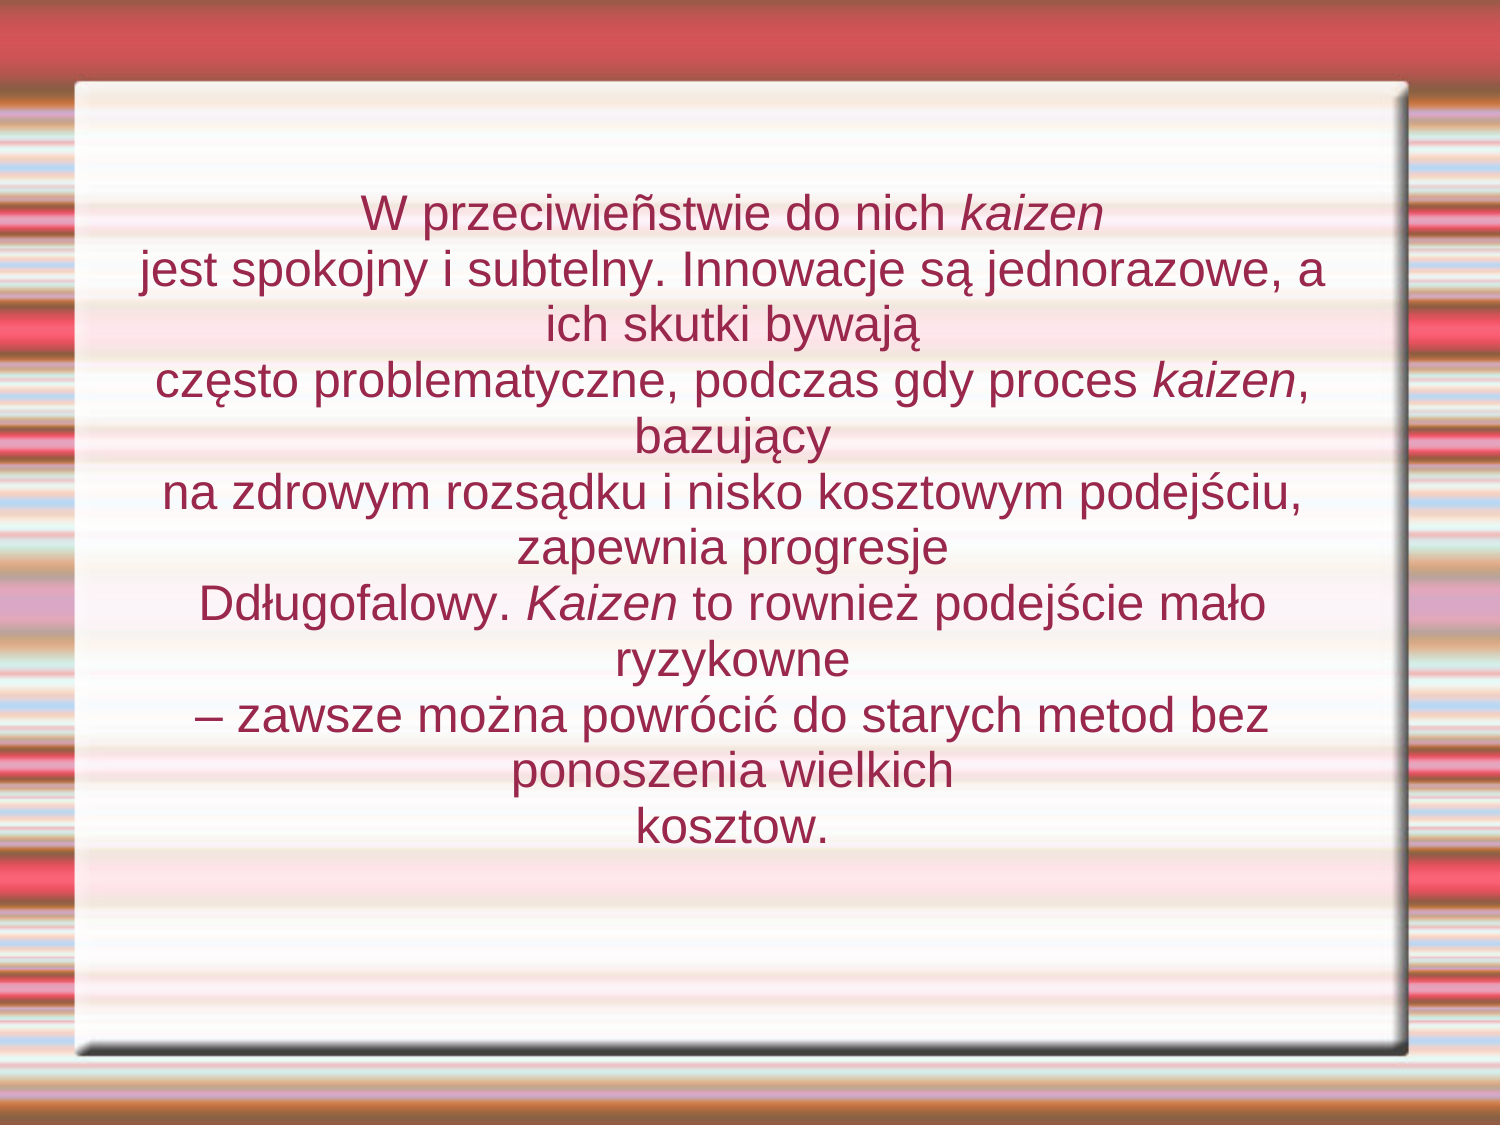

# W przeciwieñstwie do nich kaizen
jest spokojny i subtelny. Innowacje są jednorazowe, a ich skutki bywają
często problematyczne, podczas gdy proces kaizen, bazujący
na zdrowym rozsądku i nisko kosztowym podejściu, zapewnia progresje
Ddługofalowy. Kaizen to rownież podejście mało ryzykowne
– zawsze można powrócić do starych metod bez ponoszenia wielkich
kosztow.